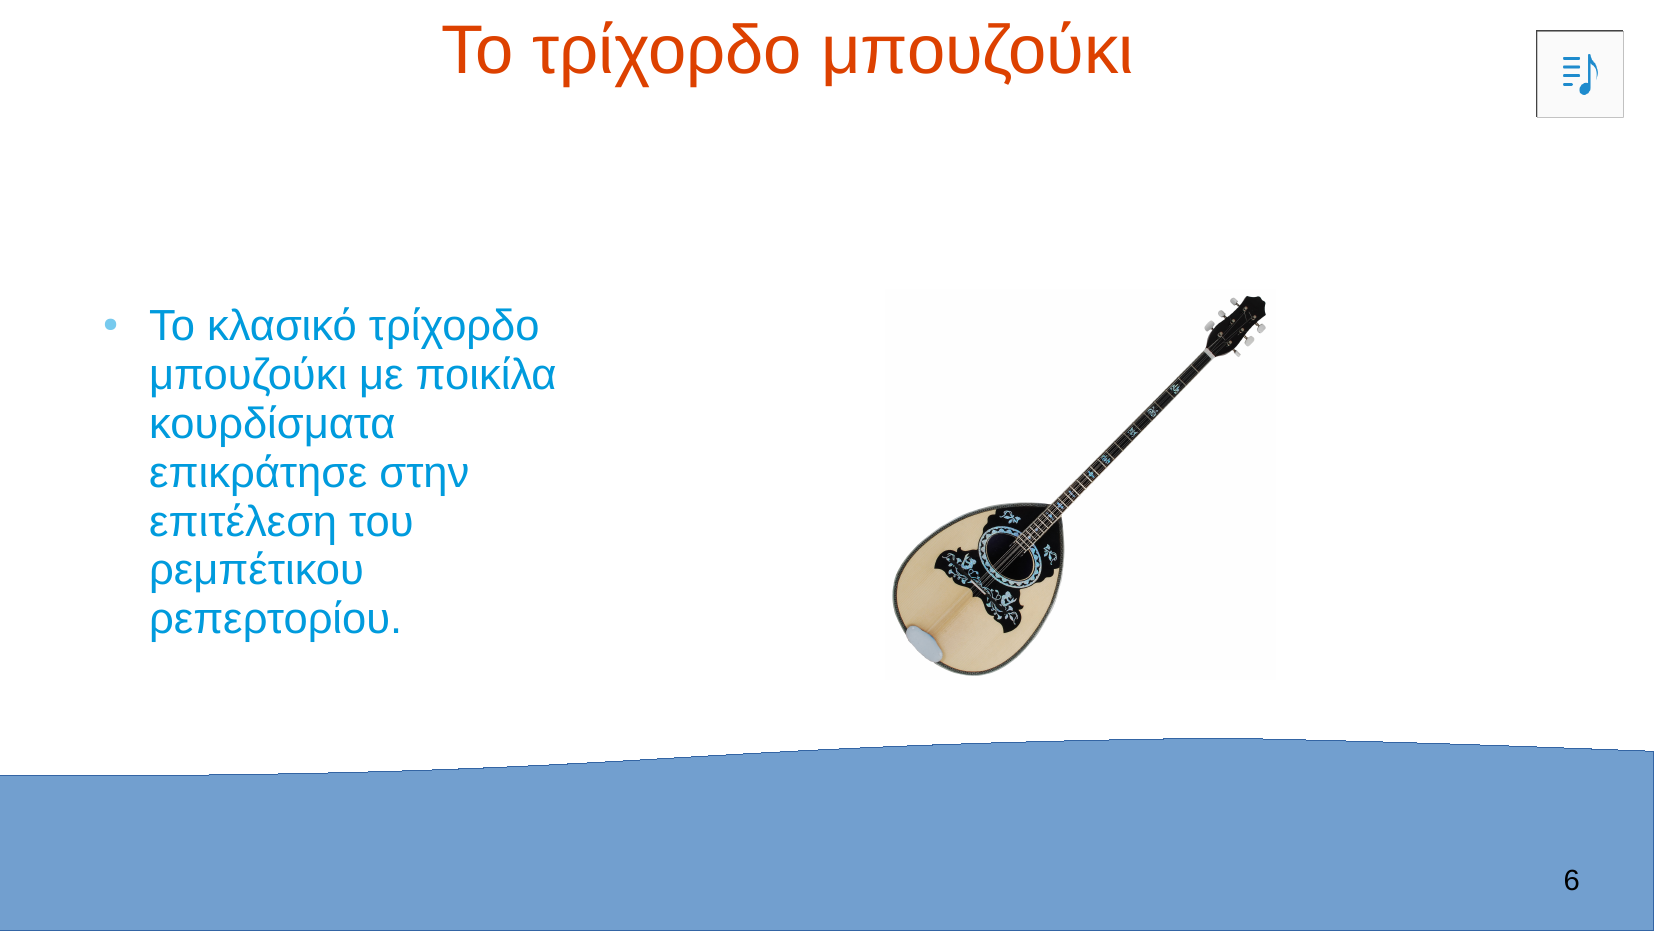

# Το τρίχορδο μπουζούκι
Το κλασικό τρίχορδο μπουζούκι με ποικίλα κουρδίσματα επικράτησε στην επιτέλεση του ρεμπέτικου ρεπερτορίου.